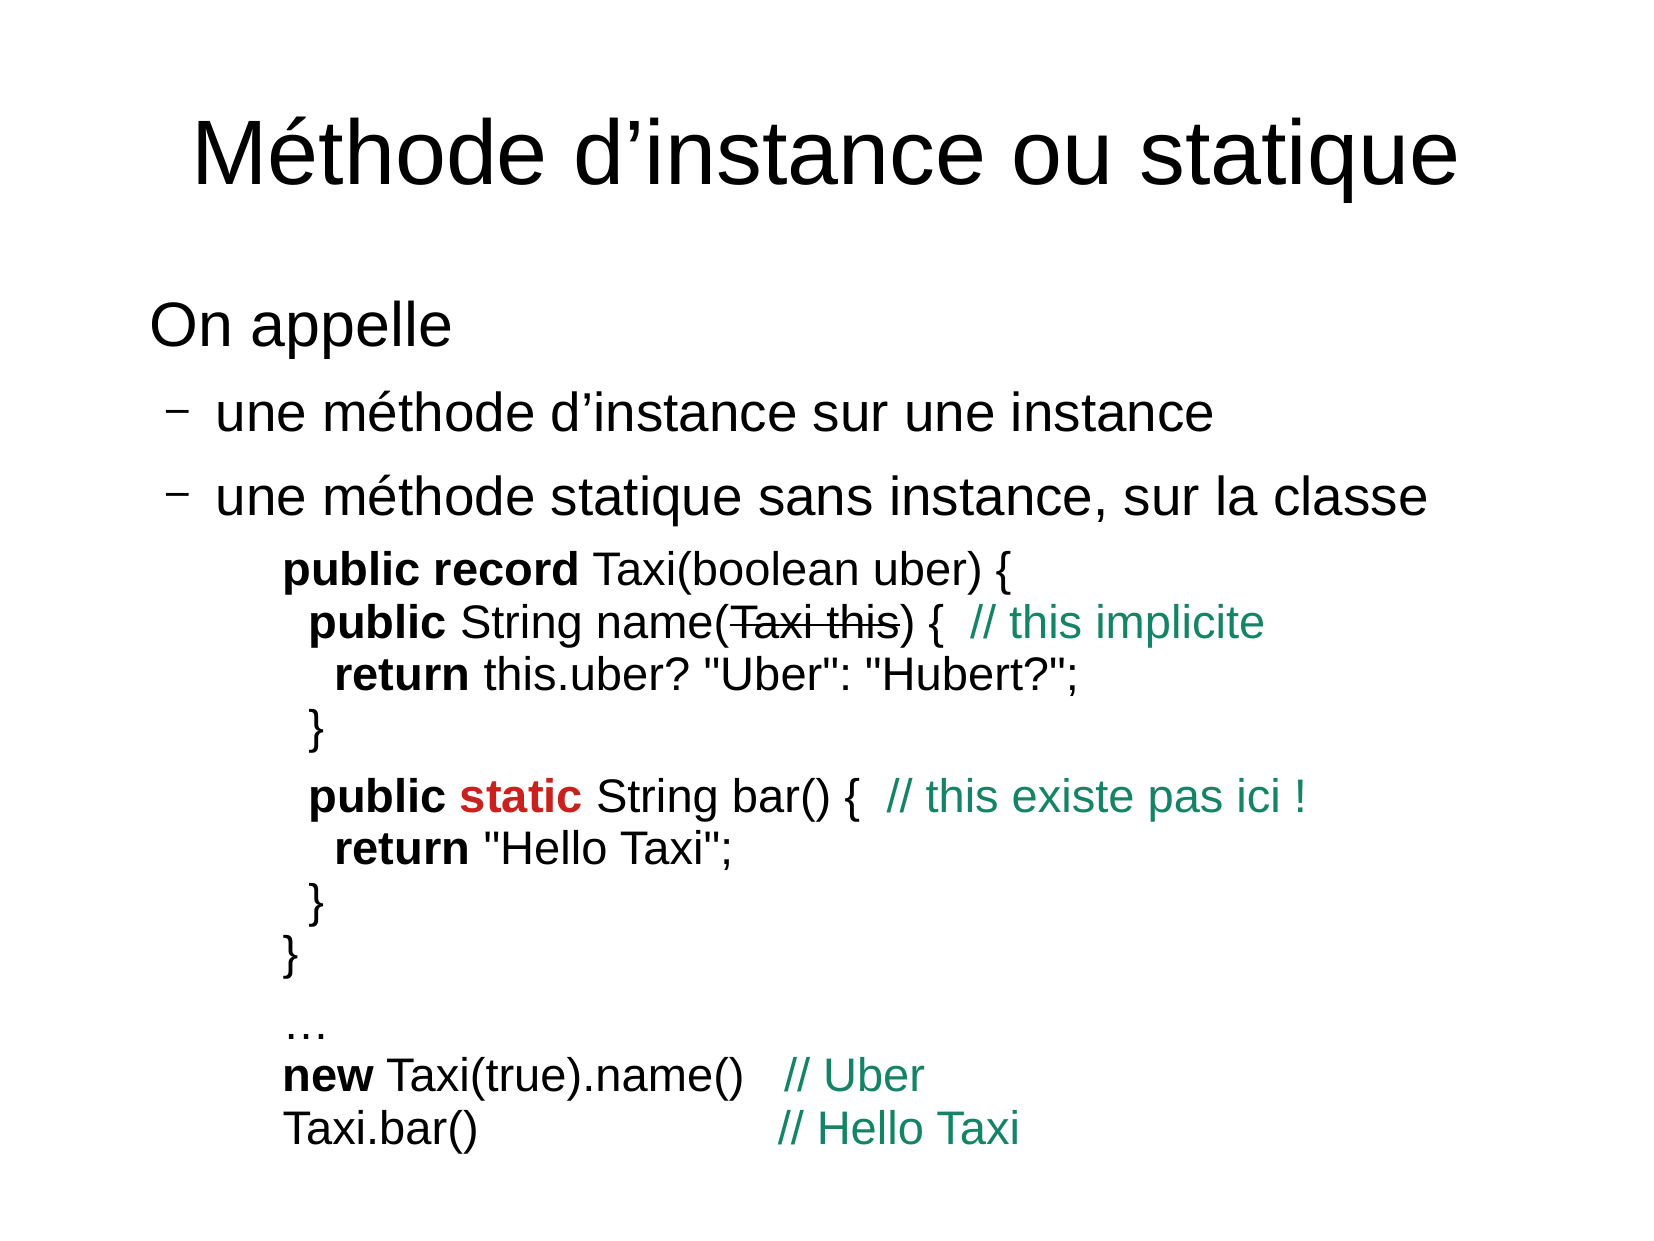

# Méthode d’instance ou statique
On appelle
une méthode d’instance sur une instance
une méthode statique sans instance, sur la classe
public record Taxi(boolean uber) {
 public String name(Taxi this) { // this implicite
 return this.uber? "Uber": "Hubert?";
 }
 public static String bar() { // this existe pas ici !
 return "Hello Taxi";
 }
}
…
new Taxi(true).name() // Uber
Taxi.bar() // Hello Taxi